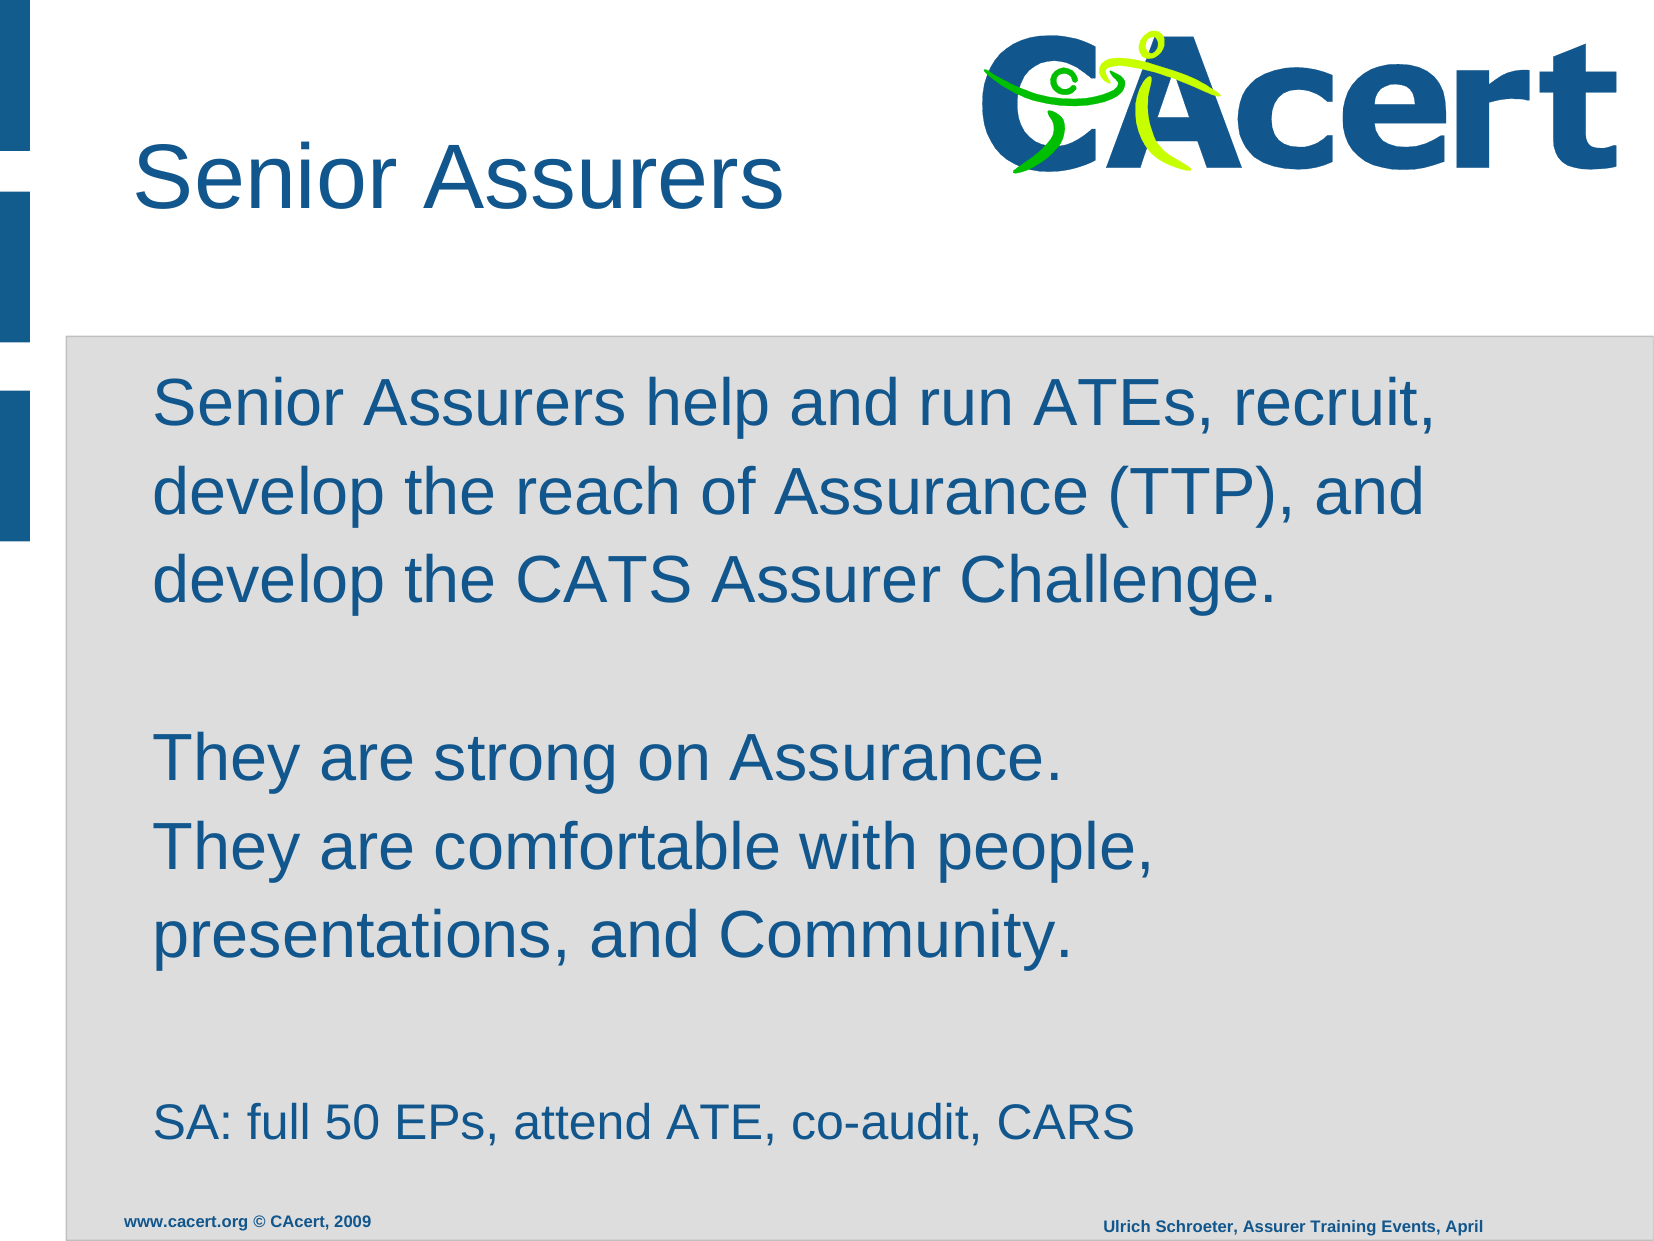

Senior Assurers
Senior Assurers help and run ATEs, recruit,
develop the reach of Assurance (TTP), and
develop the CATS Assurer Challenge.
They are strong on Assurance.
They are comfortable with people,
presentations, and Community.
SA: full 50 EPs, attend ATE, co-audit, CARS